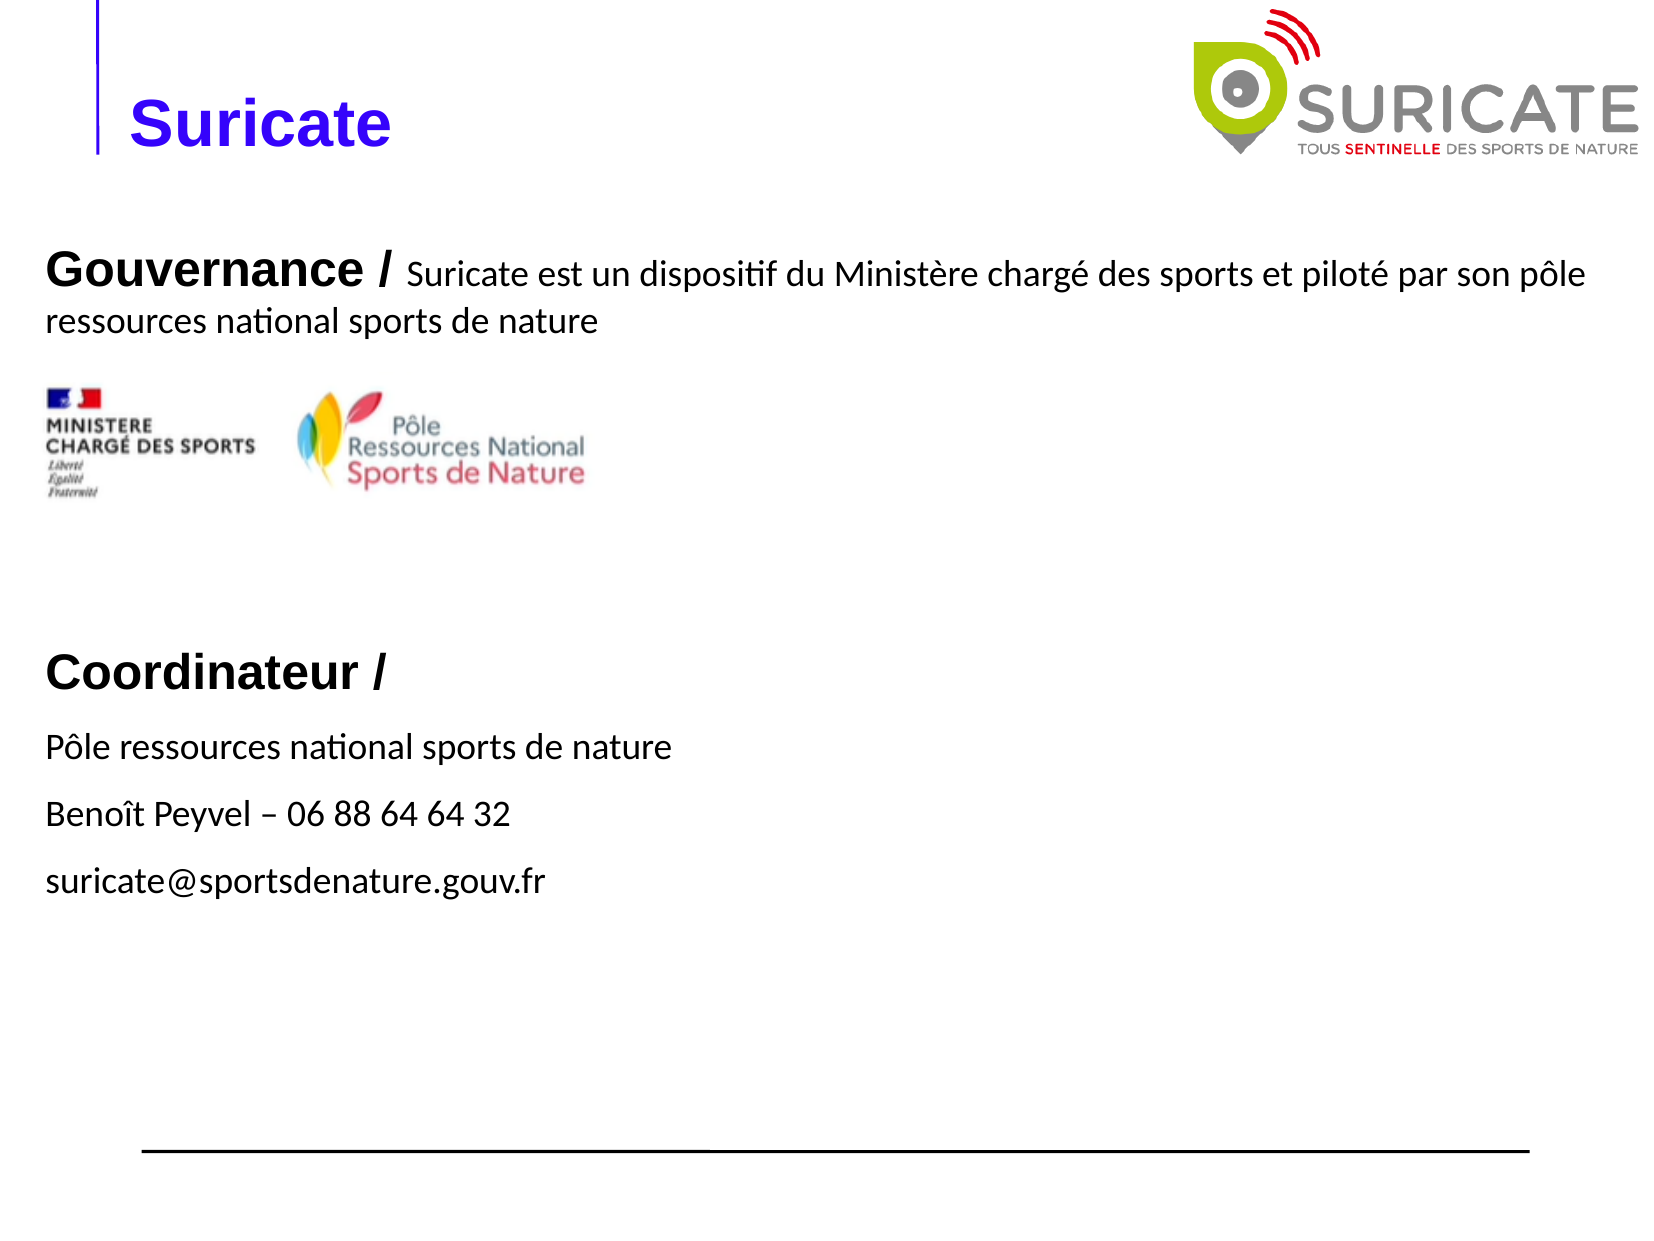

Suricate
Gouvernance / Suricate est un dispositif du Ministère chargé des sports et piloté par son pôle ressources national sports de nature
Coordinateur /
Pôle ressources national sports de nature
Benoît Peyvel – 06 88 64 64 32
suricate@sportsdenature.gouv.fr